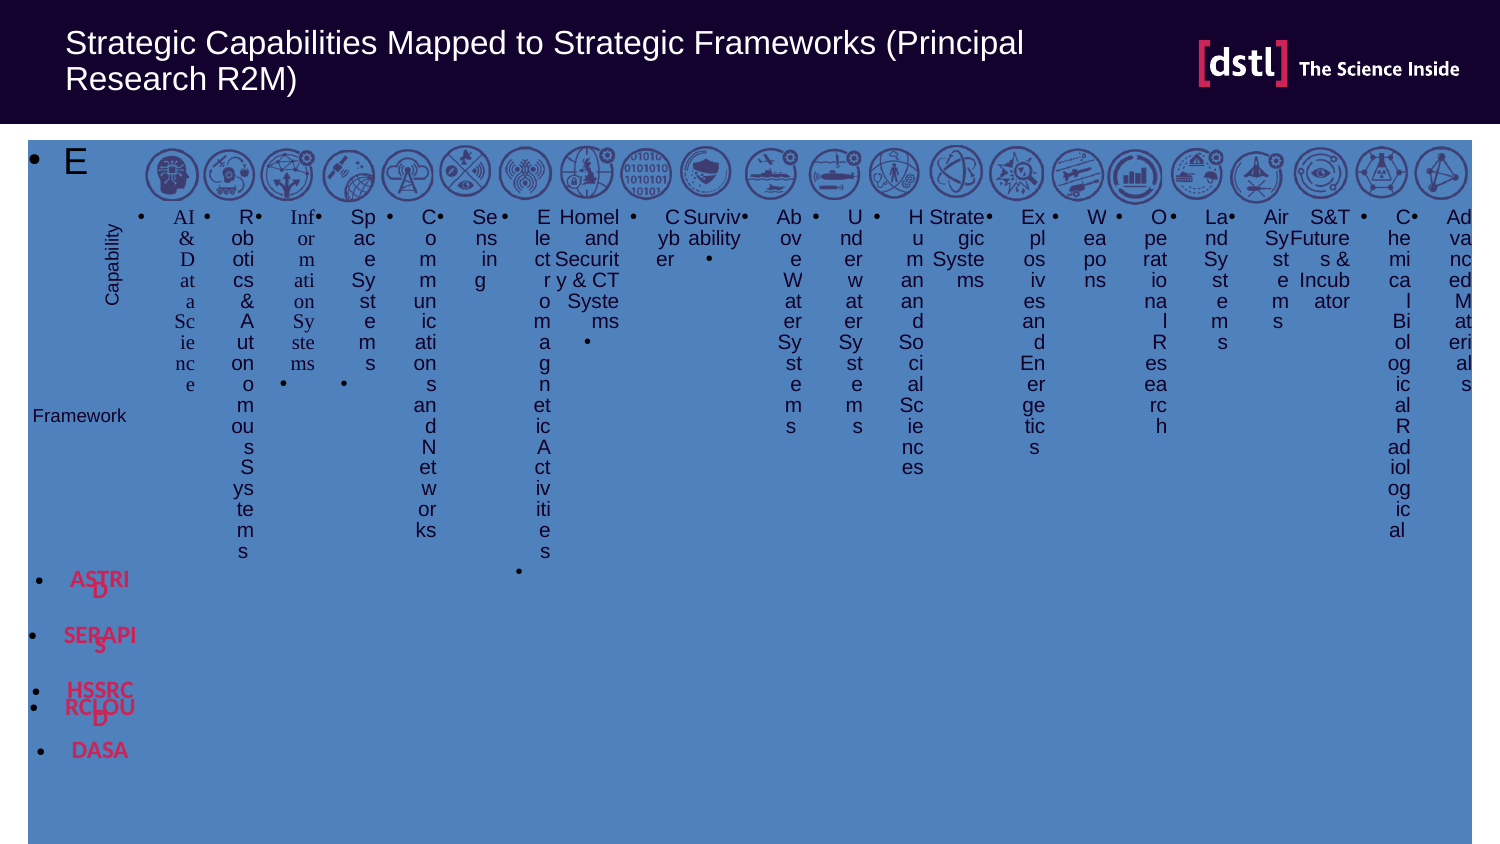

# Strategic Capabilities Mapped to Strategic Frameworks (Principal Research R2M)
| E | | | | | | | | | | | | | | | | | | | | | | |
| --- | --- | --- | --- | --- | --- | --- | --- | --- | --- | --- | --- | --- | --- | --- | --- | --- | --- | --- | --- | --- | --- | --- |
| | AI & Data Science | Robotics & Autonomous Systems | Information Systems | Space Systems | Communications and Networks | Sensing | Electromagnetic Activities | Homeland Security & CT Systems | Cyber | Survivability | Above Water Systems | Underwater Systems | Human and Social Sciences | Strategic Systems | Explosives and Energetics | Weapons | Operational Research | Land Systems | Air Systems | S&T Futures & Incubator | Chemical Biological Radiological | Advanced Materials |
| ASTRID | | | | | | | | | | | | | | | | | | | | | | |
| SERAPIS | | | | | | | | | | | | | | | | | | | | | | |
| HSSRC | | | | | | | | | | | | | | | | | | | | | | |
| EW&C | | | | | | | | | | | | | | | | | | | | | | |
| Progeny | | | | | | | | | | | | | | | | | | | | | | |
| WSRF | | | | | | | | | | | | | | | | | | | | | | |
Capability
Framework
| RCLOUD | | | | | | | | | | | | | | | | | | | | | | |
| --- | --- | --- | --- | --- | --- | --- | --- | --- | --- | --- | --- | --- | --- | --- | --- | --- | --- | --- | --- | --- | --- | --- |
| DASA | | | | | | | | | | | | | | | | | | | | | | |
| --- | --- | --- | --- | --- | --- | --- | --- | --- | --- | --- | --- | --- | --- | --- | --- | --- | --- | --- | --- | --- | --- | --- |